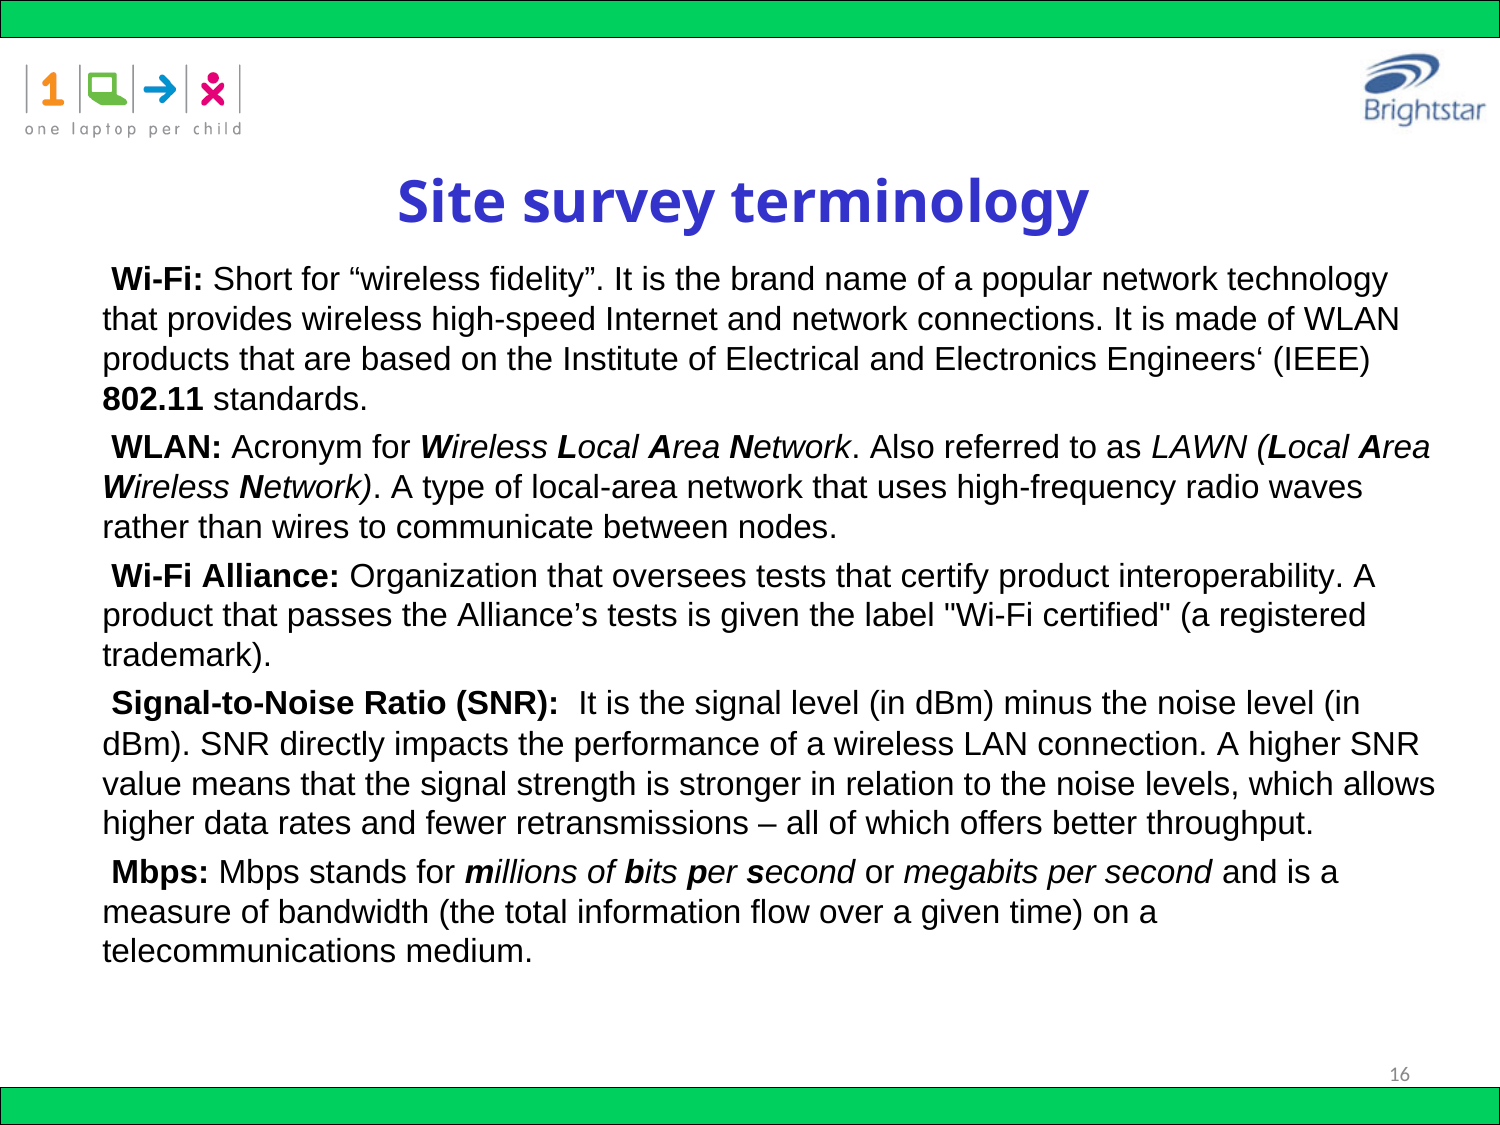

# Site survey terminology
 Wi-Fi: Short for “wireless fidelity”. It is the brand name of a popular network technology that provides wireless high-speed Internet and network connections. It is made of WLAN products that are based on the Institute of Electrical and Electronics Engineers‘ (IEEE) 802.11 standards.
 WLAN: Acronym for Wireless Local Area Network. Also referred to as LAWN (Local Area Wireless Network). A type of local-area network that uses high-frequency radio waves rather than wires to communicate between nodes.
 Wi-Fi Alliance: Organization that oversees tests that certify product interoperability. A product that passes the Alliance’s tests is given the label "Wi-Fi certified" (a registered trademark).
 Signal-to-Noise Ratio (SNR): It is the signal level (in dBm) minus the noise level (in dBm). SNR directly impacts the performance of a wireless LAN connection. A higher SNR value means that the signal strength is stronger in relation to the noise levels, which allows higher data rates and fewer retransmissions – all of which offers better throughput.
 Mbps: Mbps stands for millions of bits per second or megabits per second and is a measure of bandwidth (the total information flow over a given time) on a telecommunications medium.